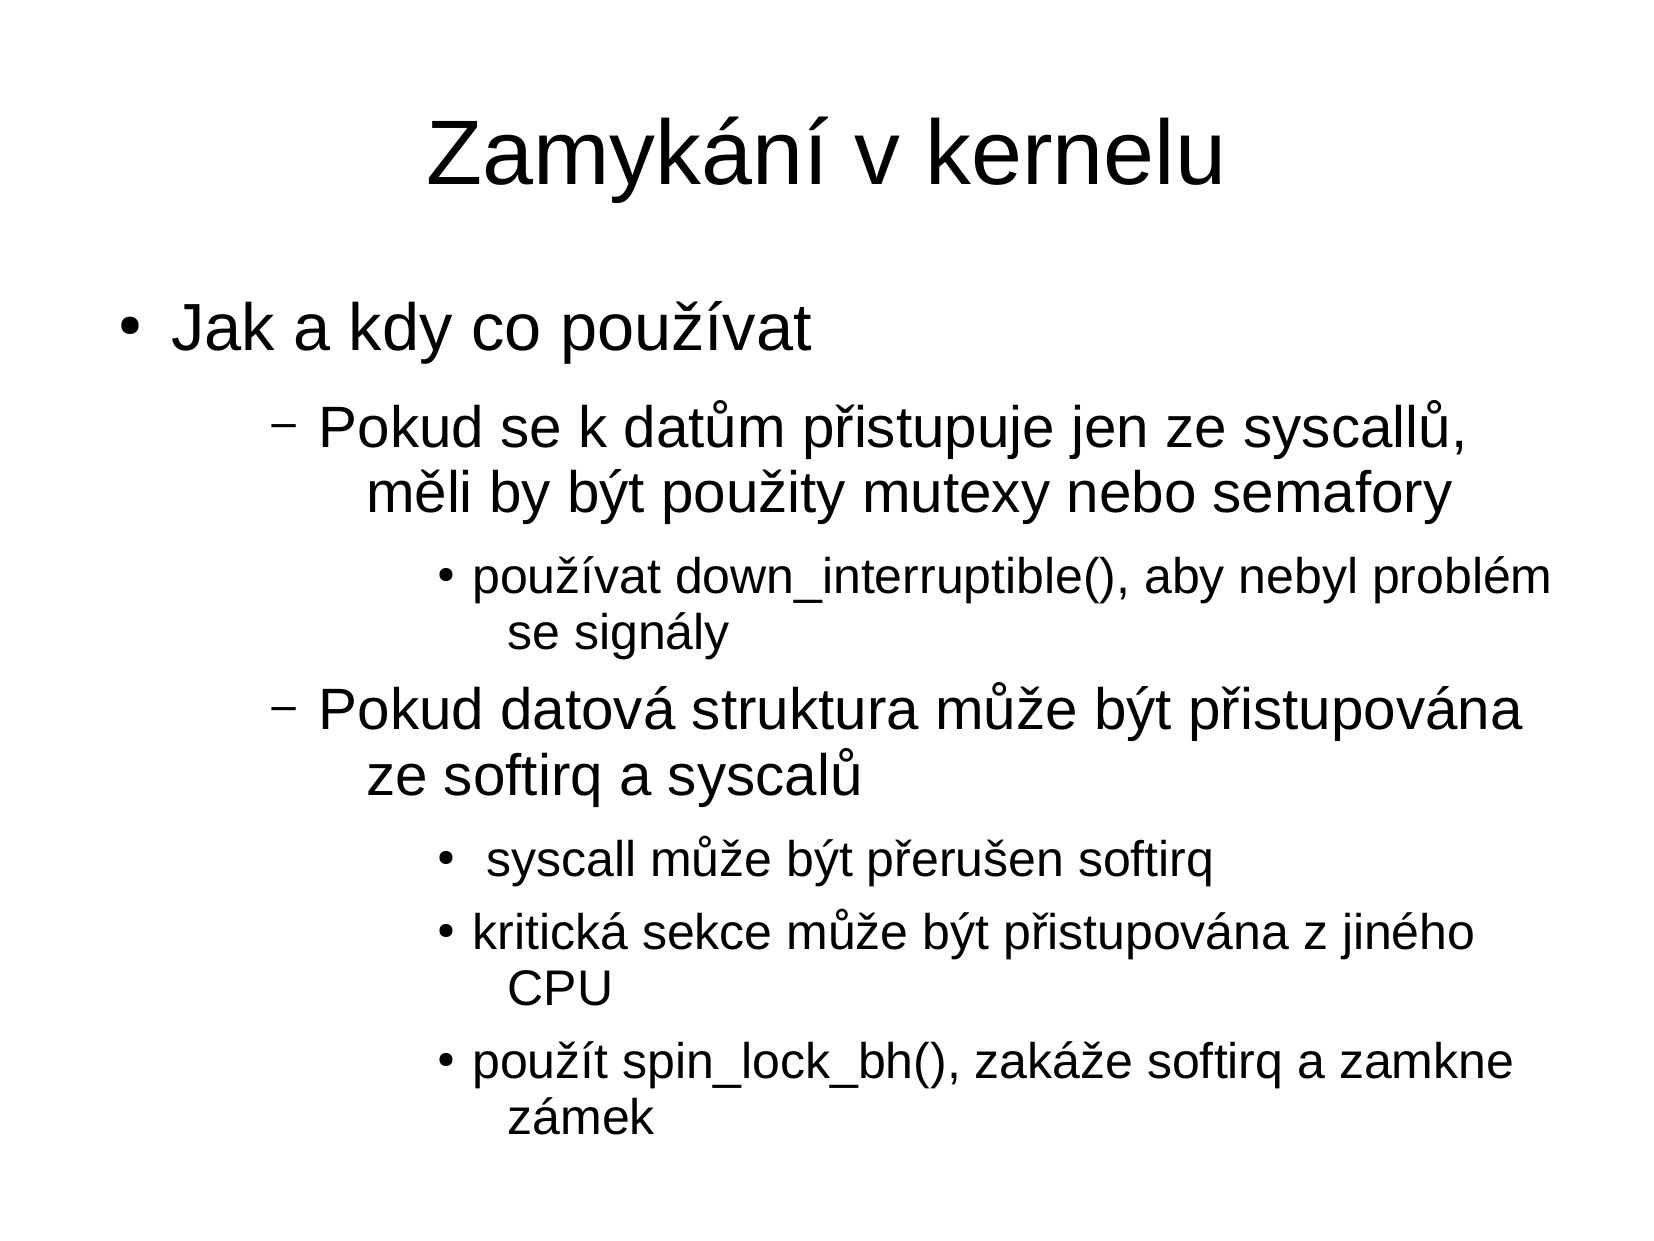

# Zamykání v kernelu
Jak a kdy co používat
Pokud se k datům přistupuje jen ze syscallů, měli by být použity mutexy nebo semafory
používat down_interruptible(), aby nebyl problém se signály
Pokud datová struktura může být přistupována ze softirq a syscalů
 syscall může být přerušen softirq
kritická sekce může být přistupována z jiného CPU
použít spin_lock_bh(), zakáže softirq a zamkne zámek